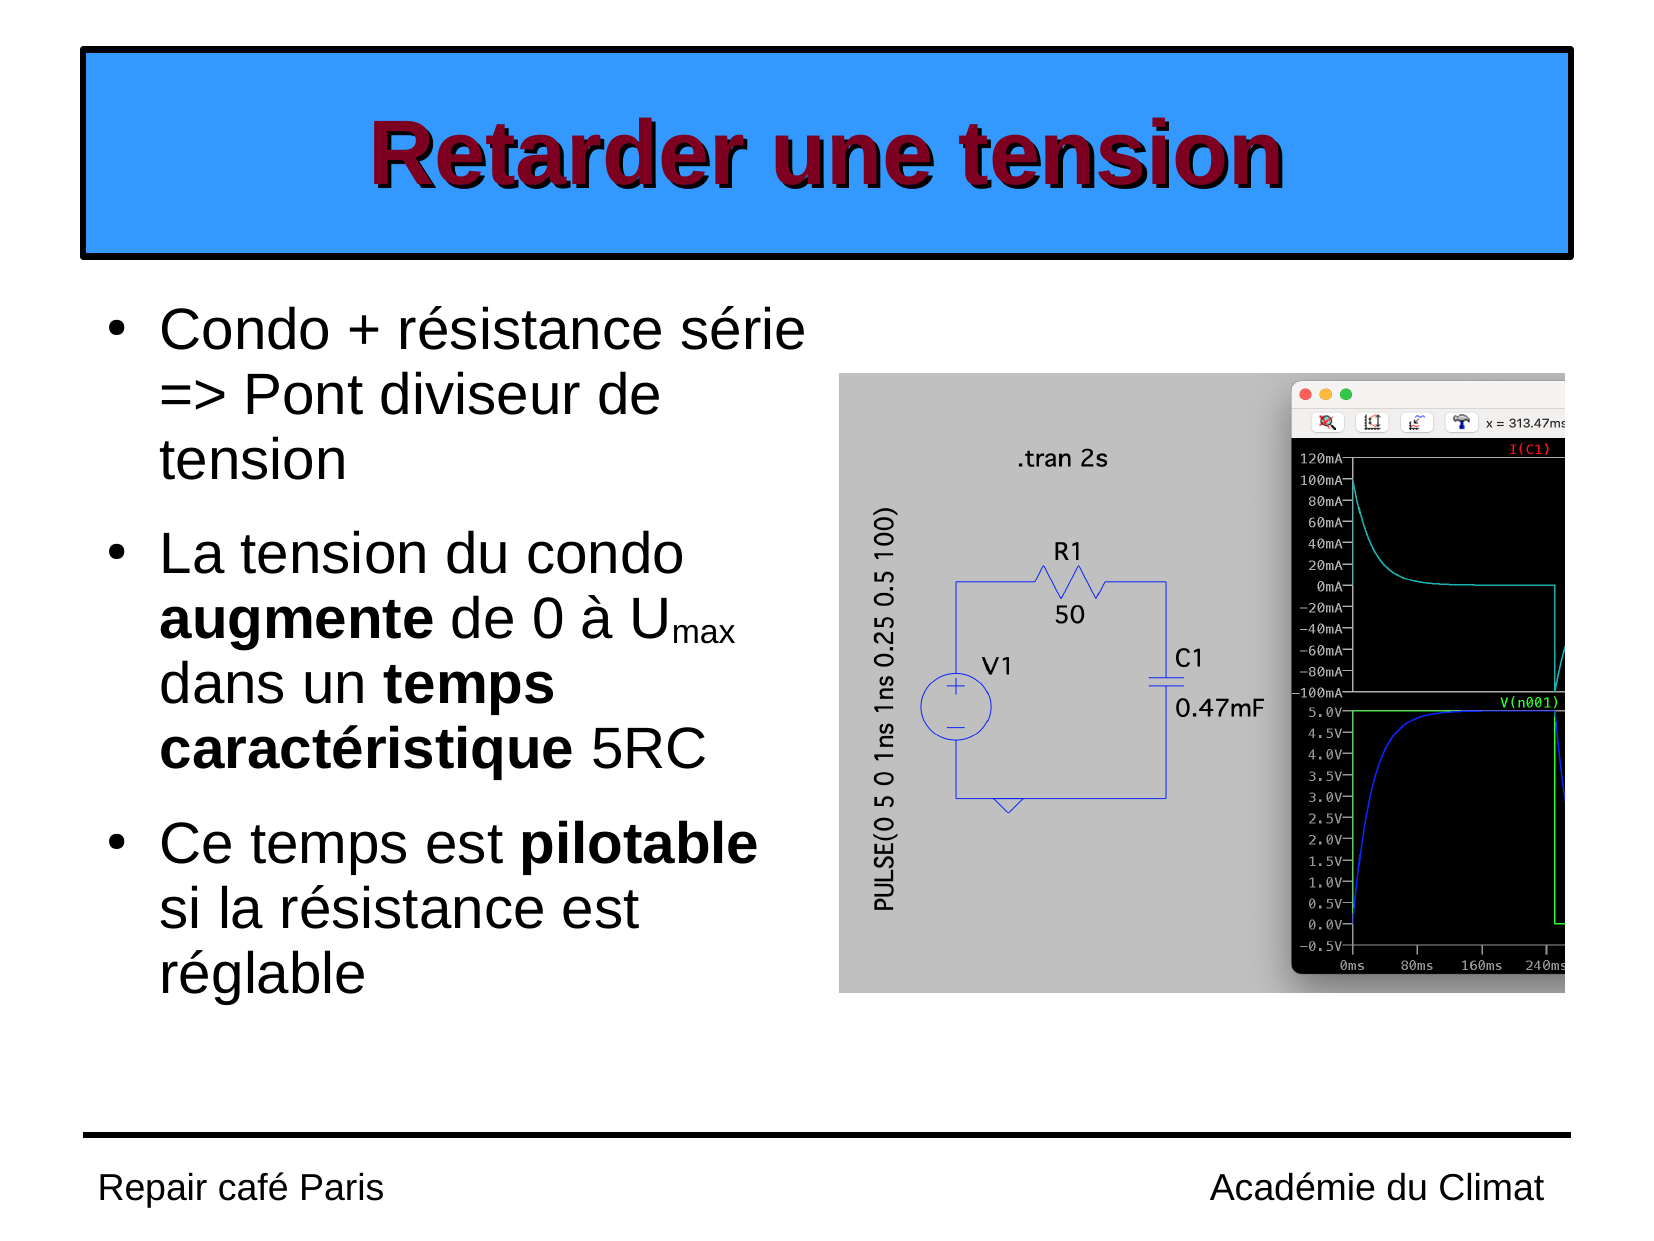

# Retarder une tension
Condo + résistance série
=> Pont diviseur de tension
La tension du condo augmente de 0 à Umax dans un temps caractéristique 5RC
Ce temps est pilotable si la résistance est réglable
Repair café Paris	Académie du Climat